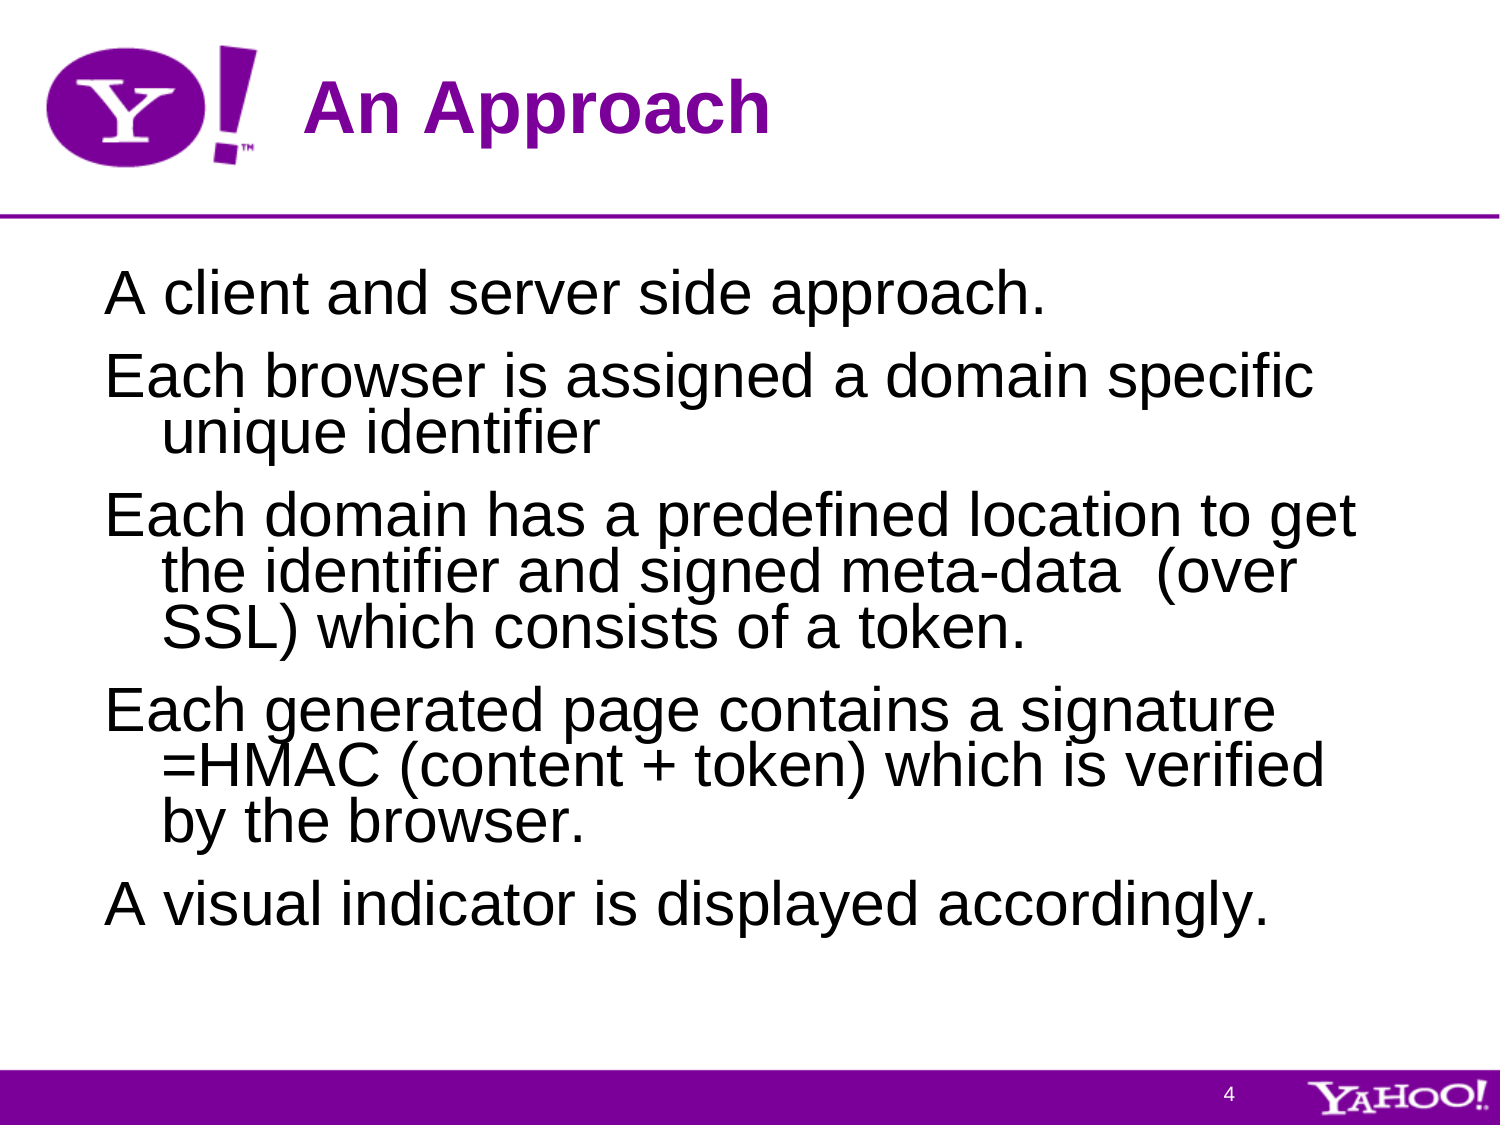

# An Approach
A client and server side approach.
Each browser is assigned a domain specific unique identifier
Each domain has a predefined location to get the identifier and signed meta-data (over SSL) which consists of a token.
Each generated page contains a signature =HMAC (content + token) which is verified by the browser.
A visual indicator is displayed accordingly.
4